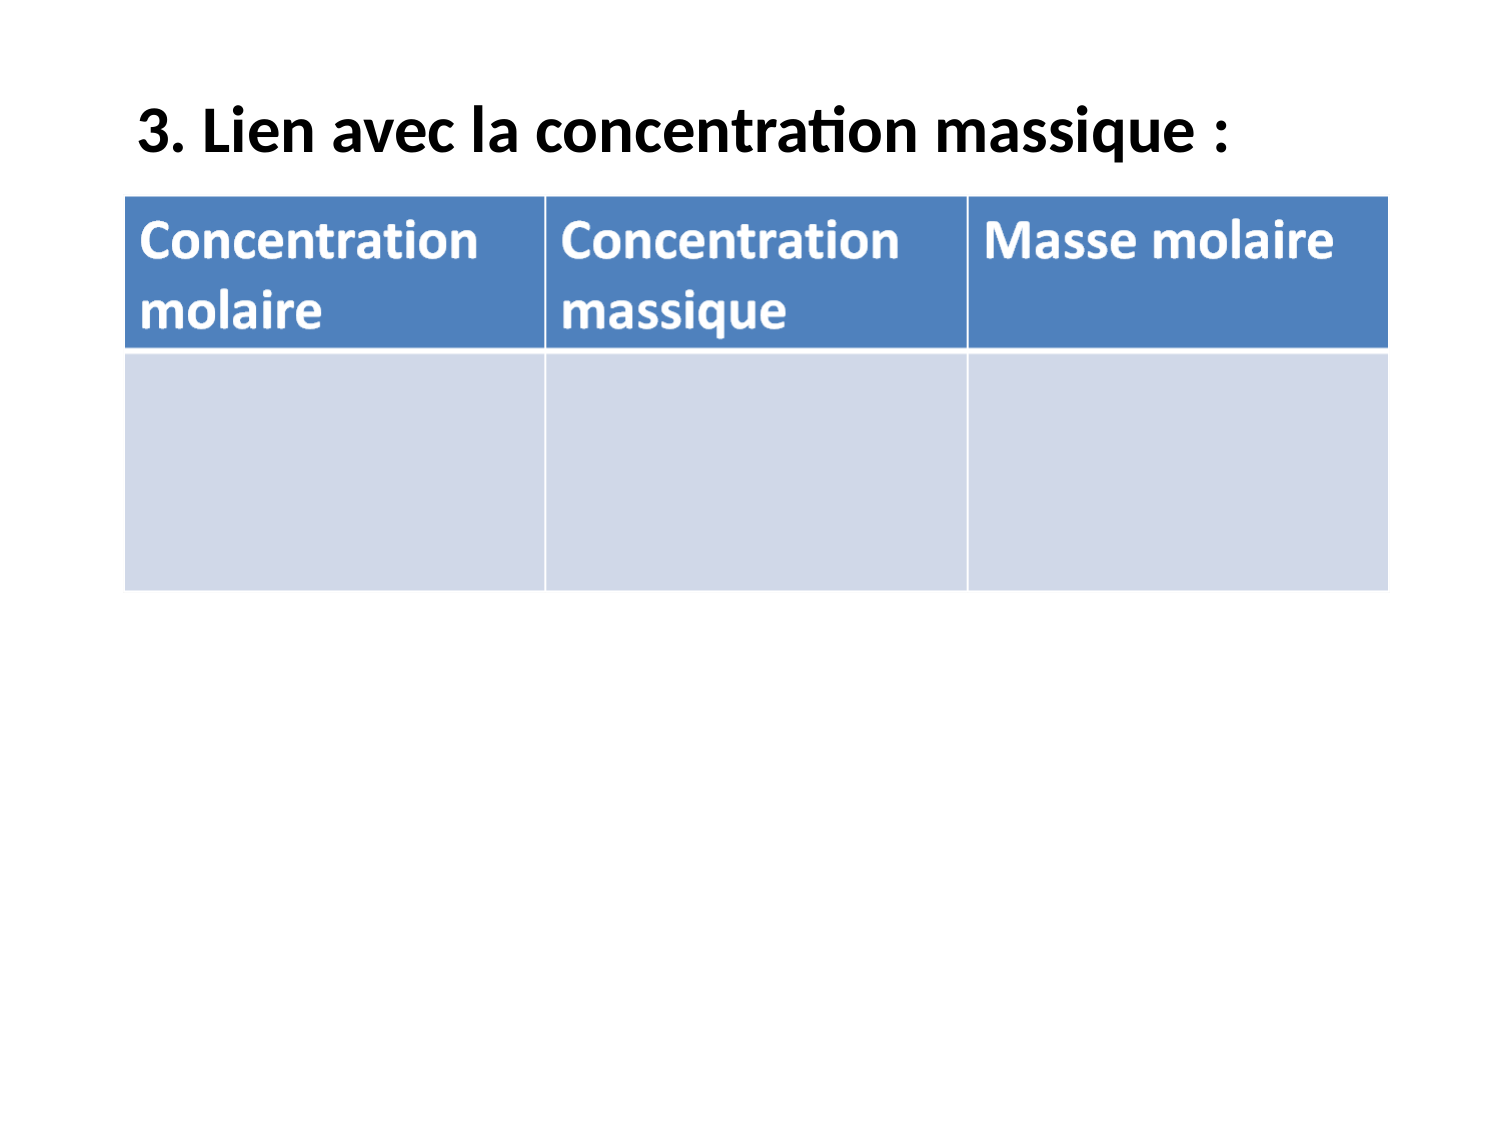

# 3. Lien avec la concentration massique :